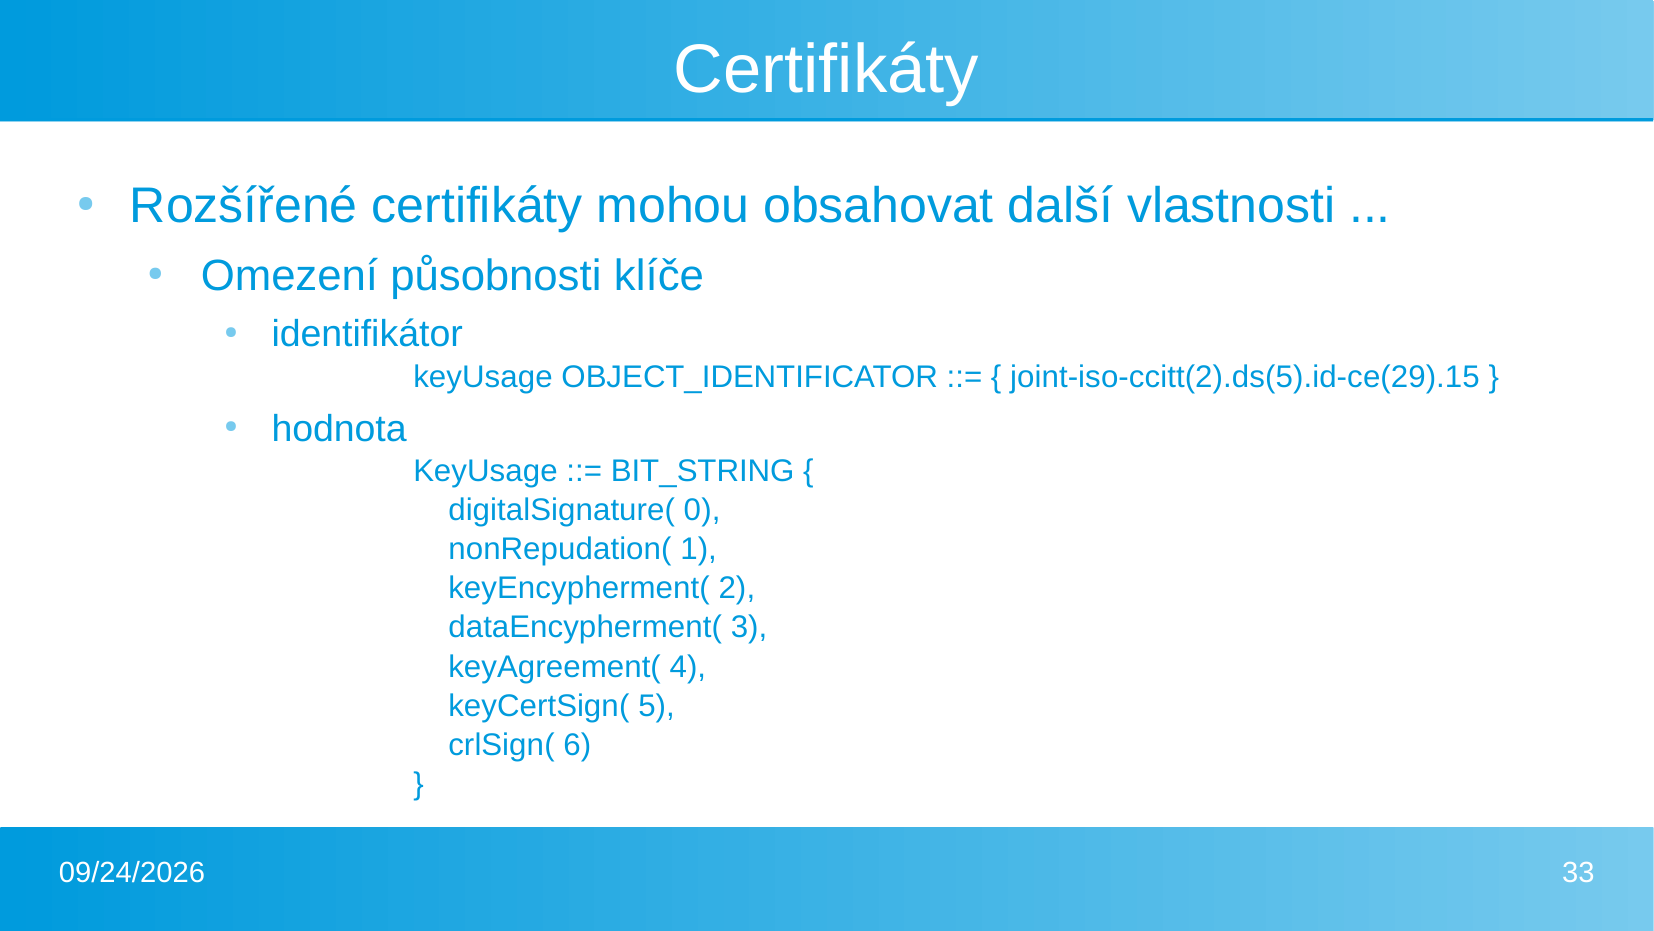

# Certifikáty
Rozšířené certifikáty mohou obsahovat další vlastnosti ...
Omezení působnosti klíče
identifikátor
keyUsage OBJECT_IDENTIFICATOR ::= { joint-iso-ccitt(2).ds(5).id-ce(29).15 }
hodnota
KeyUsage ::= BIT_STRING {
 digitalSignature( 0),
 nonRepudation( 1),
 keyEncypherment( 2),
 dataEncypherment( 3),
 keyAgreement( 4),
 keyCertSign( 5),
 crlSign( 6)
}
33